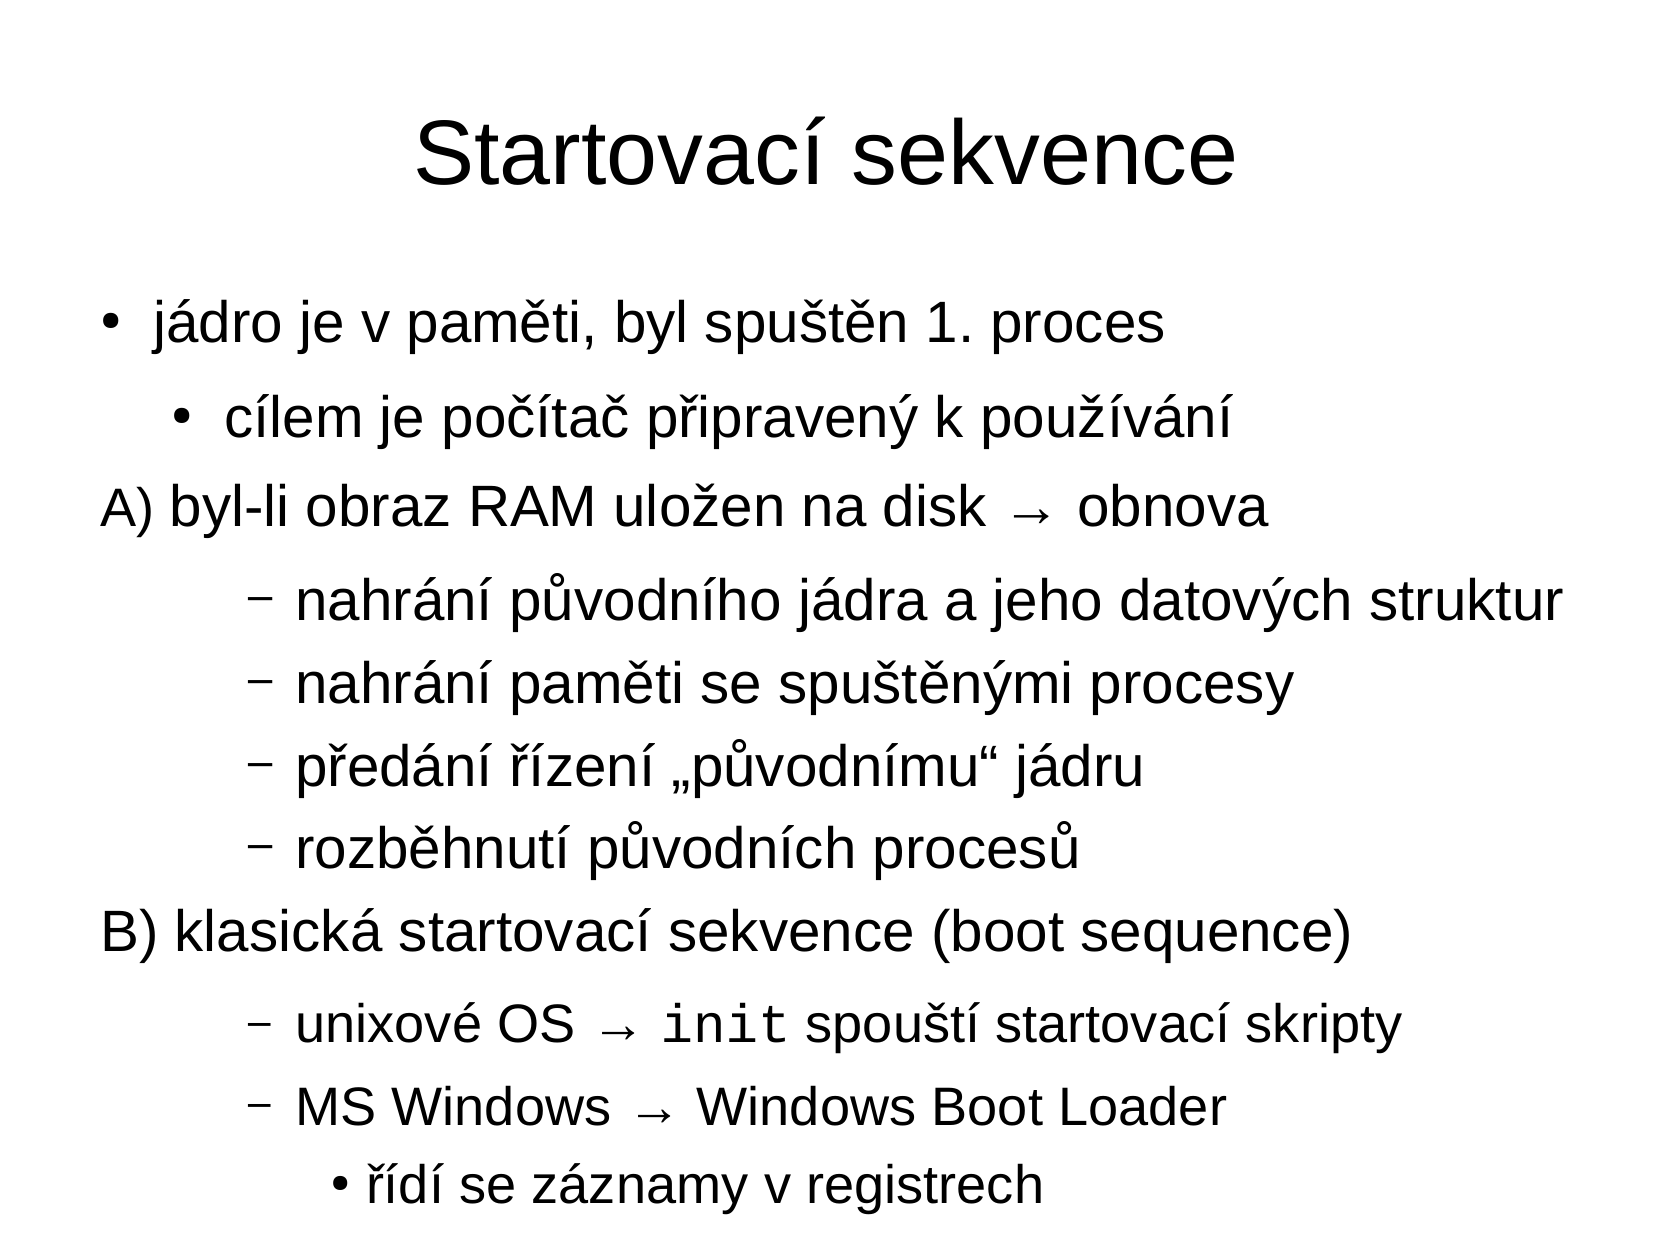

# Startovací sekvence
jádro je v paměti, byl spuštěn 1. proces
cílem je počítač připravený k používání
 byl-li obraz RAM uložen na disk → obnova
nahrání původního jádra a jeho datových struktur
nahrání paměti se spuštěnými procesy
předání řízení „původnímu“ jádru
rozběhnutí původních procesů
 klasická startovací sekvence (boot sequence)
unixové OS → init spouští startovací skripty
MS Windows → Windows Boot Loader
řídí se záznamy v registrech